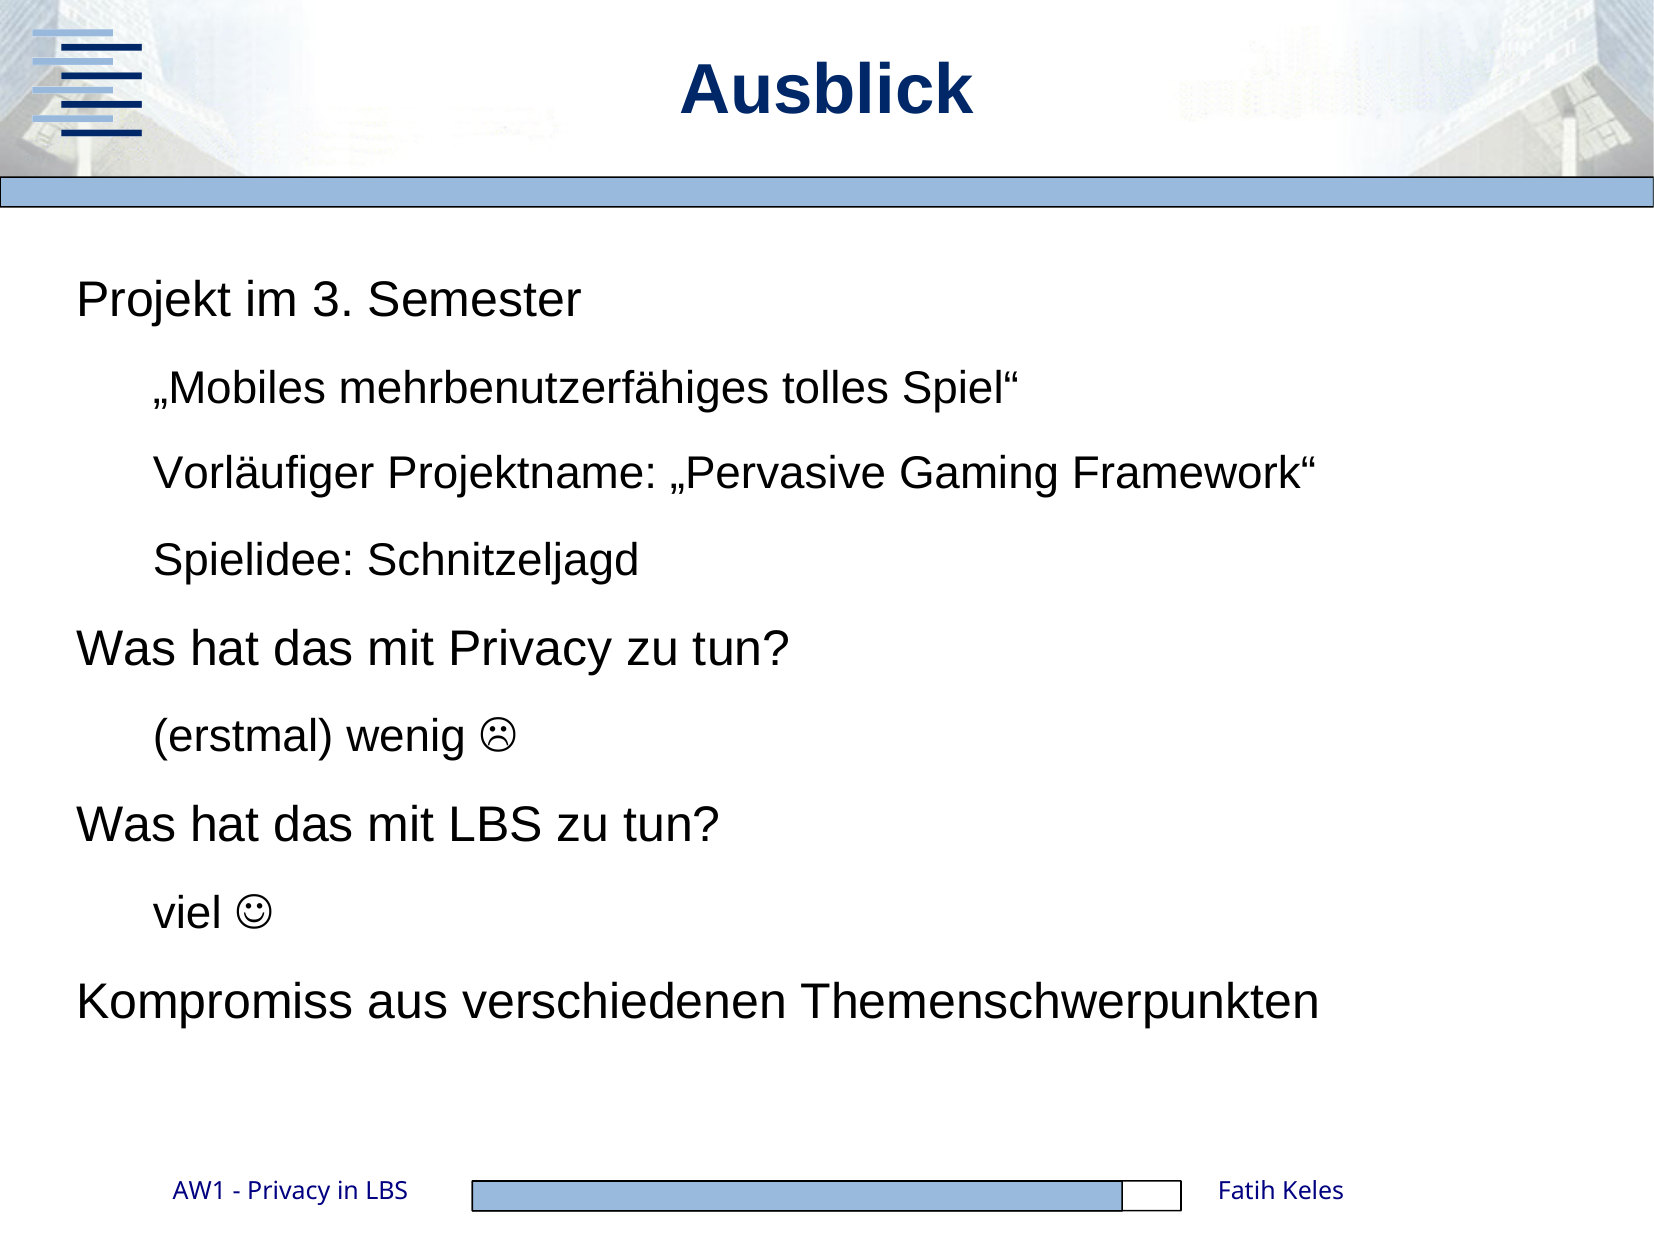

# Ausblick
Projekt im 3. Semester
„Mobiles mehrbenutzerfähiges tolles Spiel“
Vorläufiger Projektname: „Pervasive Gaming Framework“
Spielidee: Schnitzeljagd
Was hat das mit Privacy zu tun?
(erstmal) wenig 
Was hat das mit LBS zu tun?
viel 
Kompromiss aus verschiedenen Themenschwerpunkten